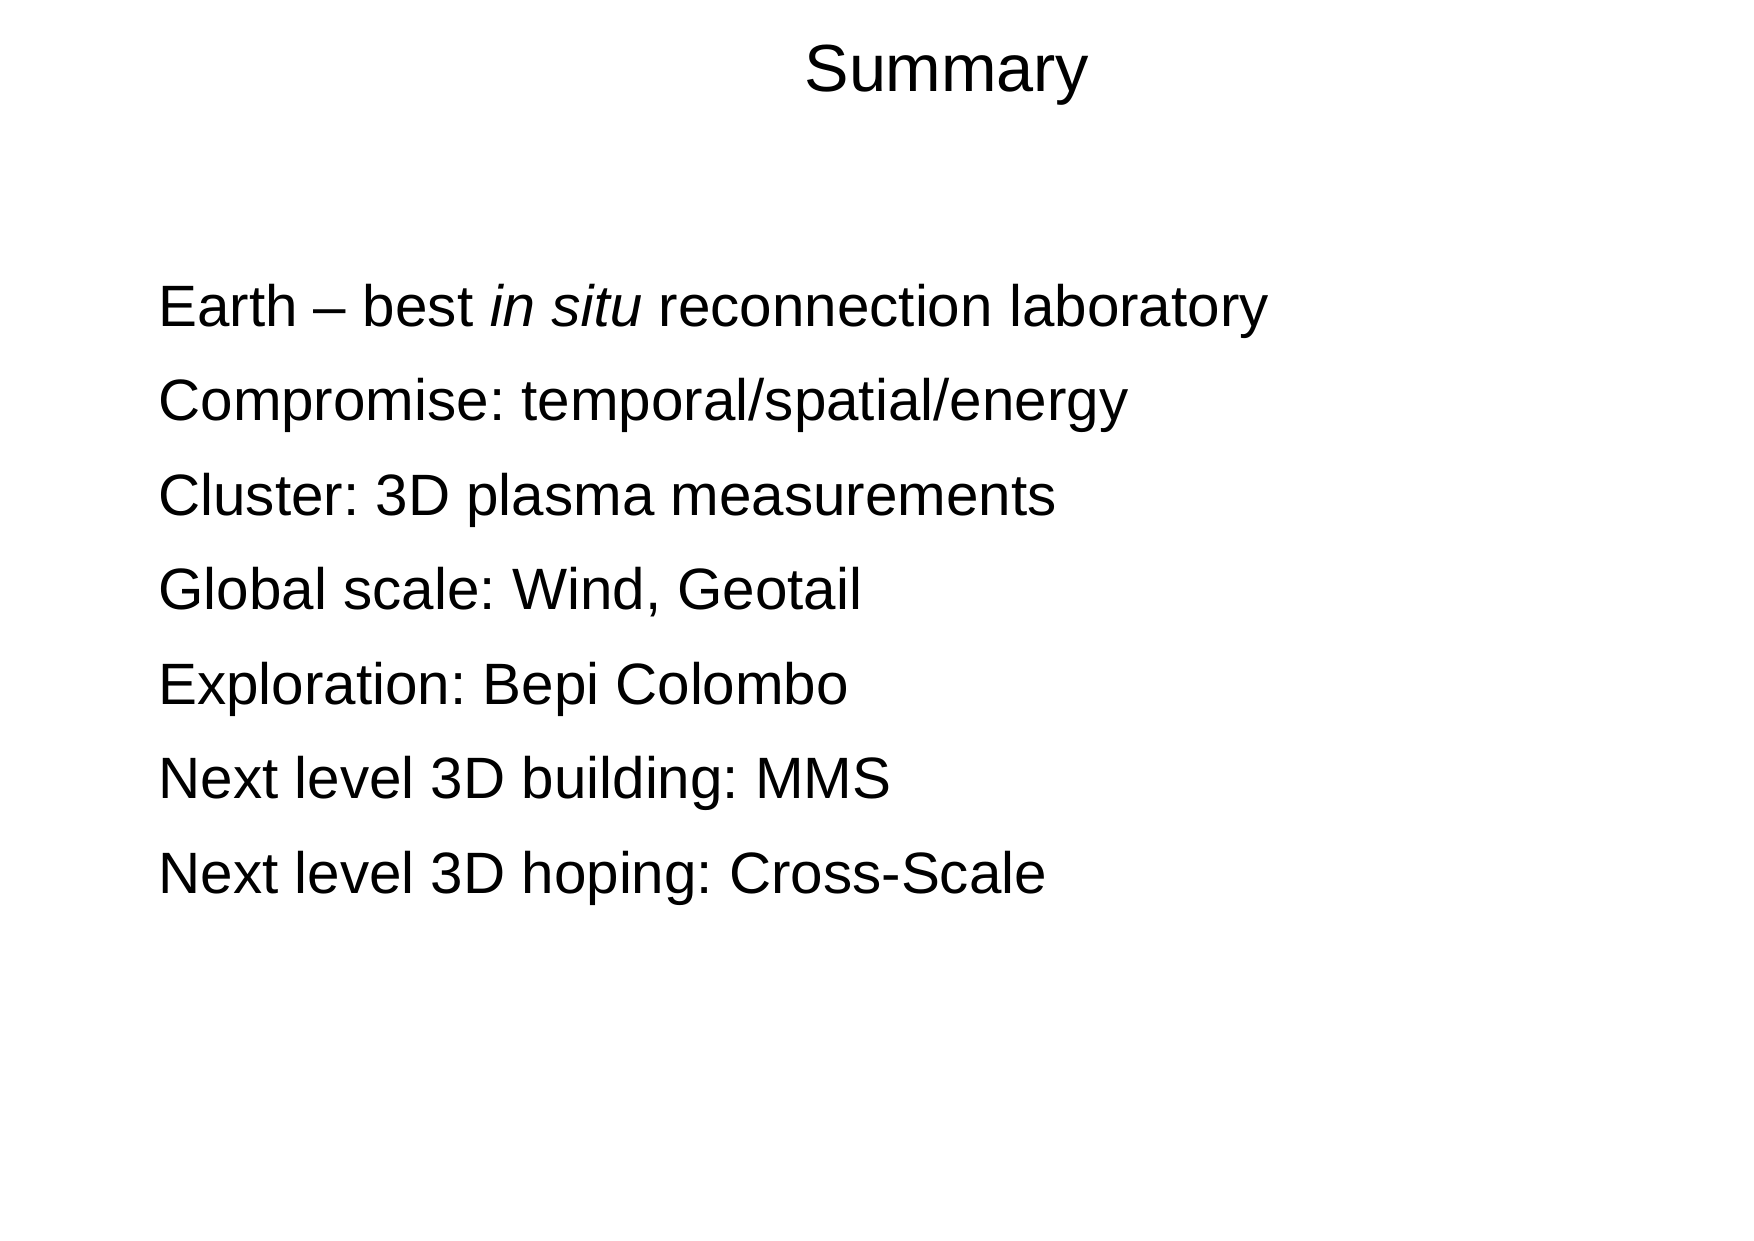

# Summary
Earth – best in situ reconnection laboratory
Compromise: temporal/spatial/energy
Cluster: 3D plasma measurements
Global scale: Wind, Geotail
Exploration: Bepi Colombo
Next level 3D building: MMS
Next level 3D hoping: Cross-Scale